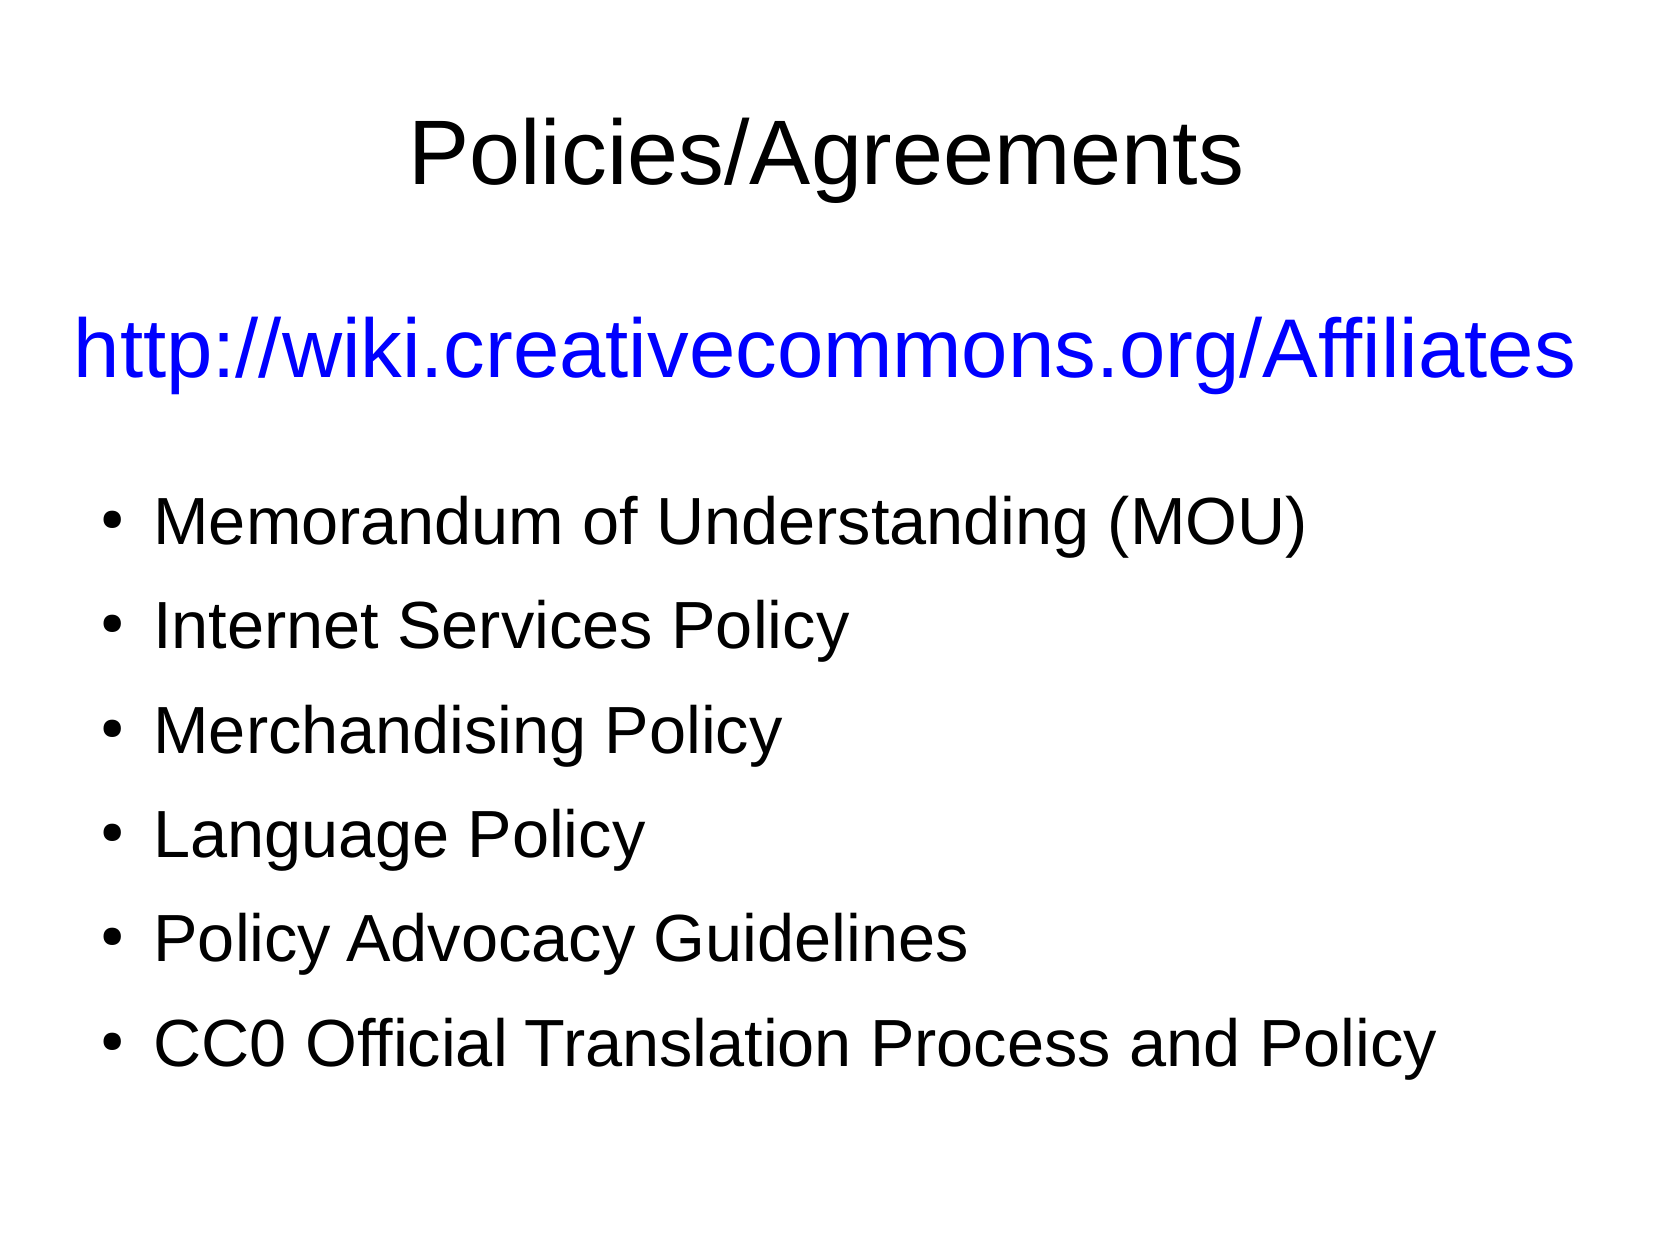

# Policies/Agreements
http://wiki.creativecommons.org/Affiliates
Memorandum of Understanding (MOU)
Internet Services Policy
Merchandising Policy
Language Policy
Policy Advocacy Guidelines
CC0 Official Translation Process and Policy